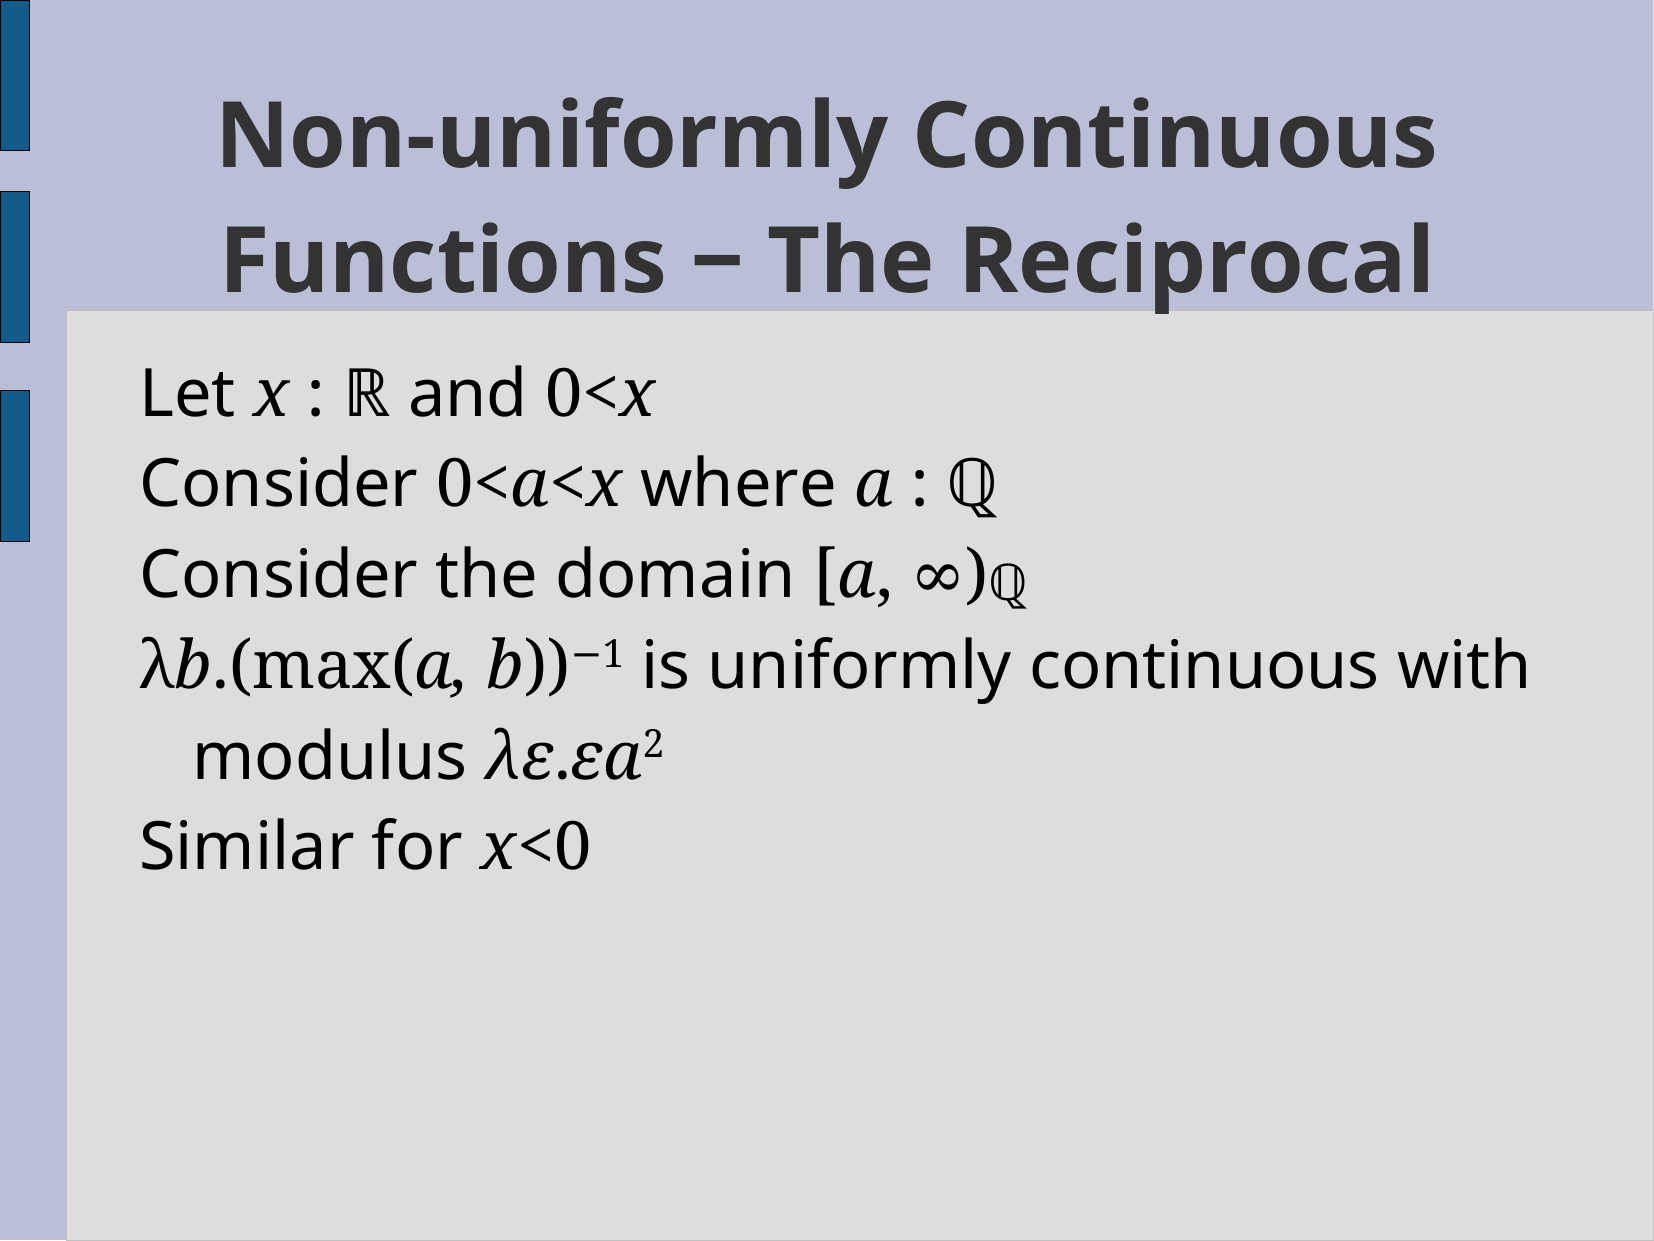

# Non-uniformly Continuous Functions ‒ The Reciprocal
Let x : ℝ and 0<x
Consider 0<a<x where a : ℚ
Consider the domain [a, ∞)ℚ
λb.(max(a, b))−1 is uniformly continuous with modulus λε.εa2
Similar for x<0